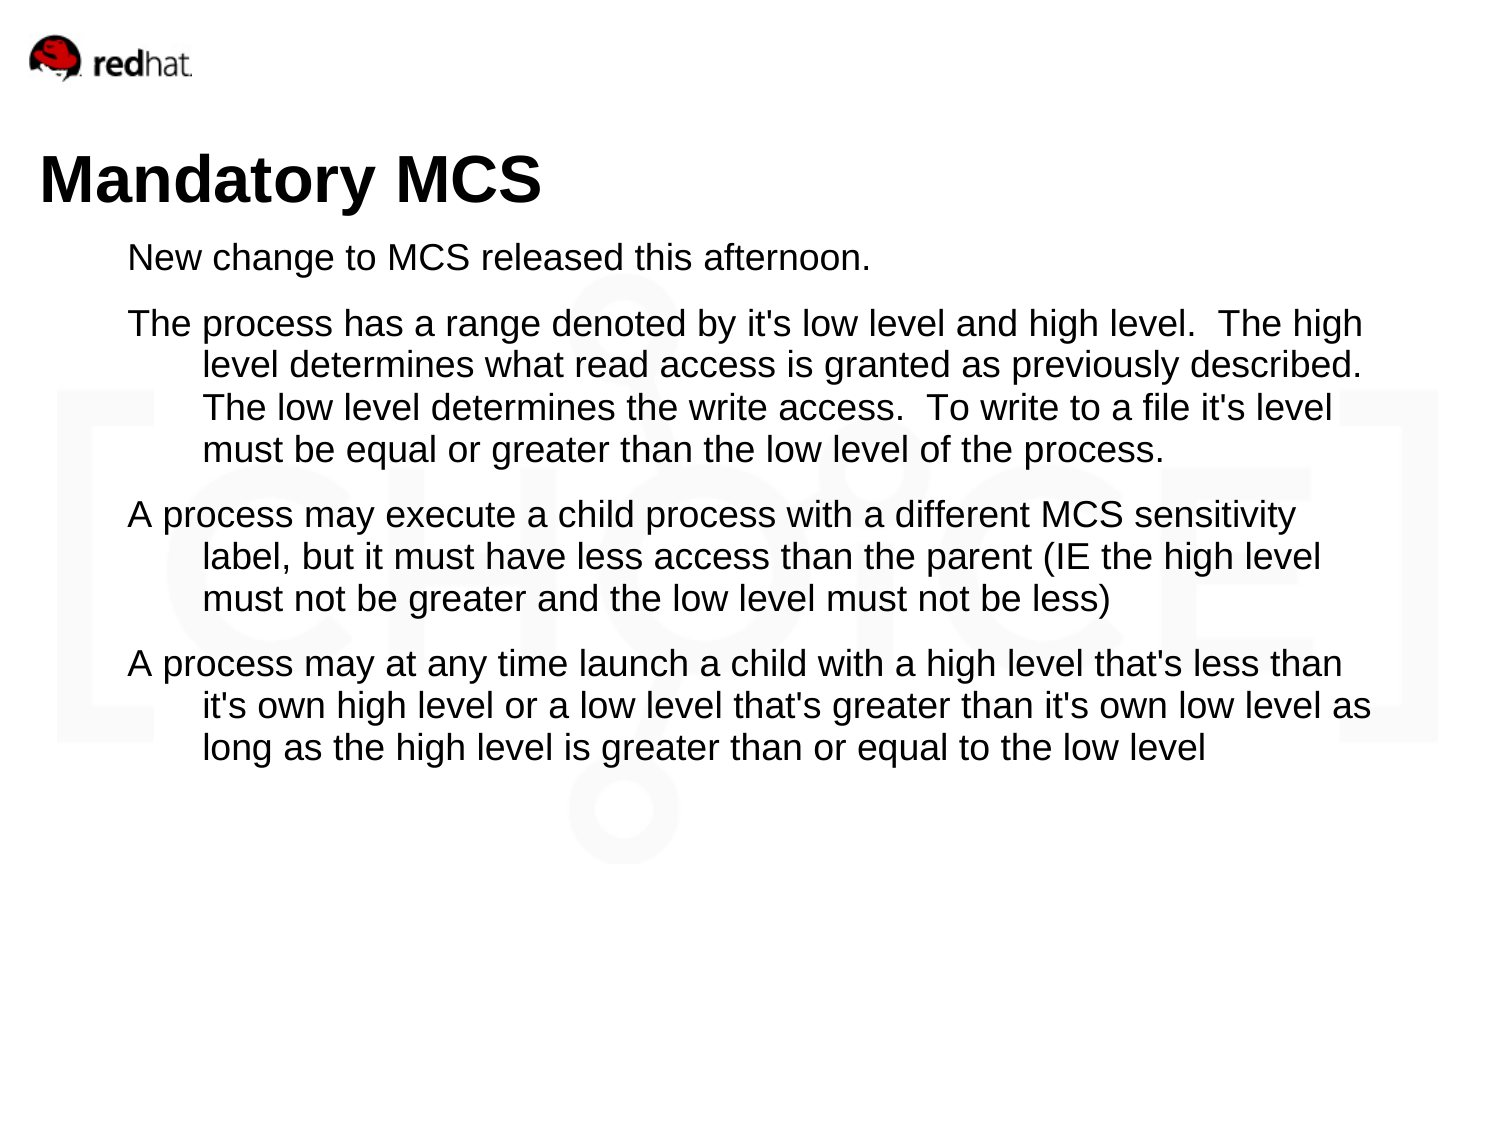

# Mandatory MCS
New change to MCS released this afternoon.
The process has a range denoted by it's low level and high level. The high level determines what read access is granted as previously described. The low level determines the write access. To write to a file it's level must be equal or greater than the low level of the process.
A process may execute a child process with a different MCS sensitivity label, but it must have less access than the parent (IE the high level must not be greater and the low level must not be less)
A process may at any time launch a child with a high level that's less than it's own high level or a low level that's greater than it's own low level as long as the high level is greater than or equal to the low level